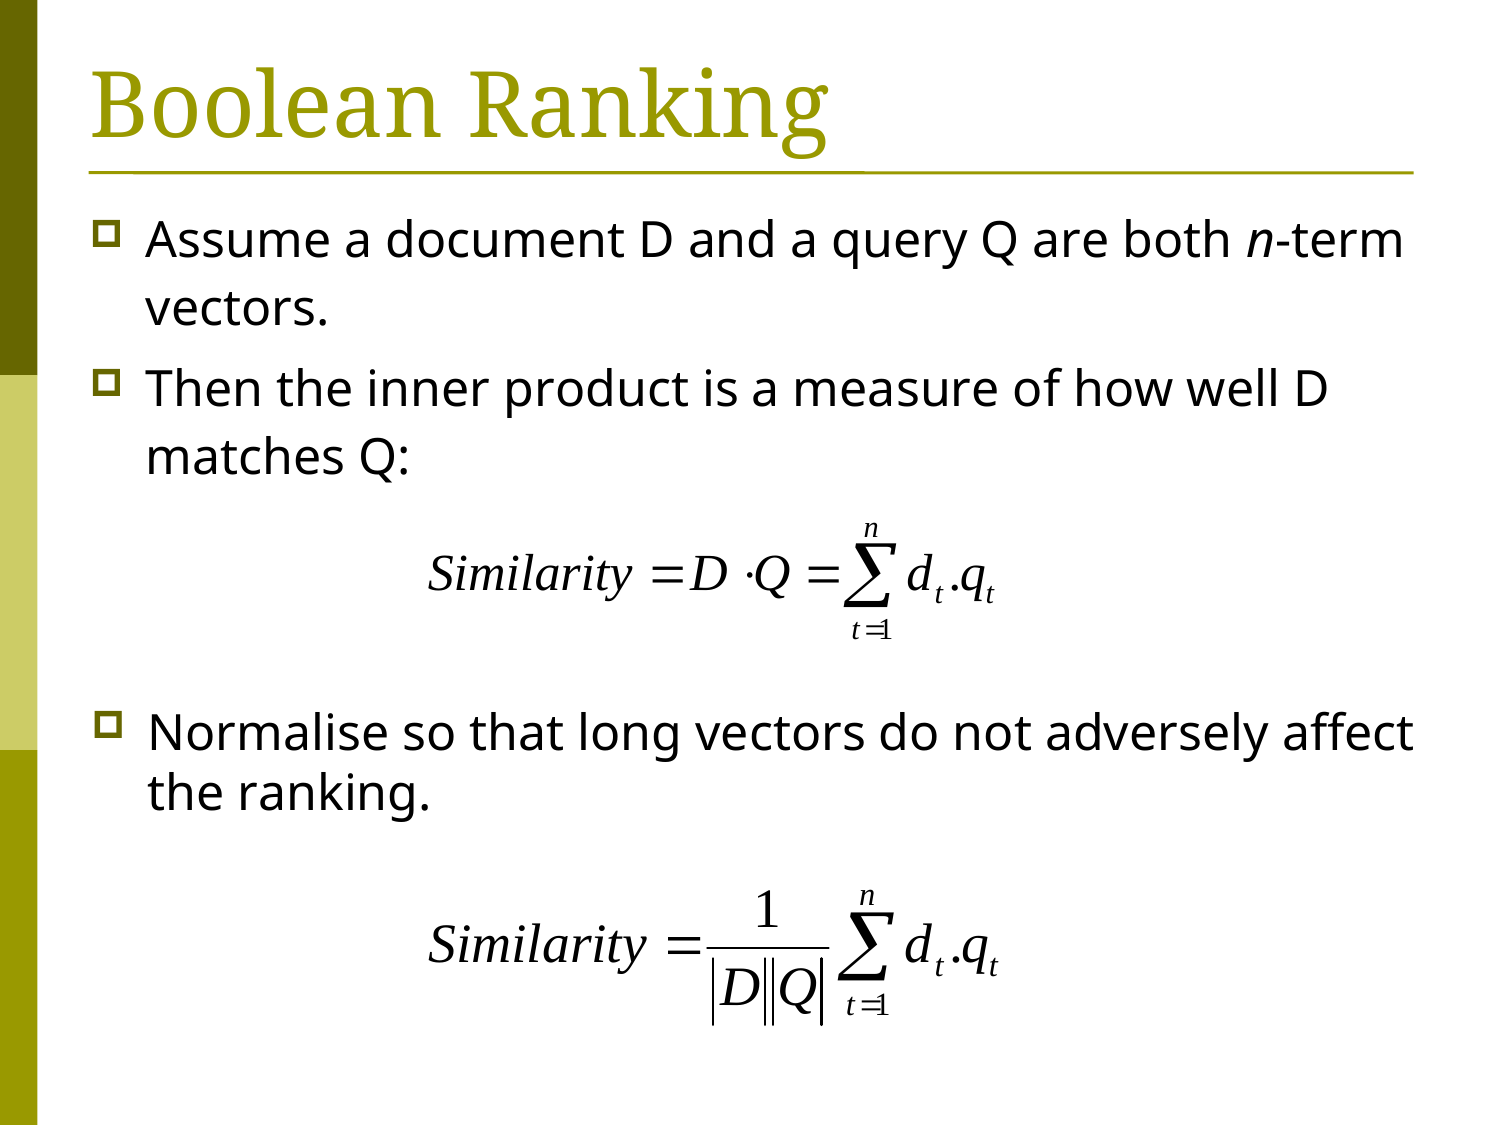

# Boolean Ranking
Assume a document D and a query Q are both n-term vectors.
Then the inner product is a measure of how well D matches Q:
Normalise so that long vectors do not adversely affect the ranking.